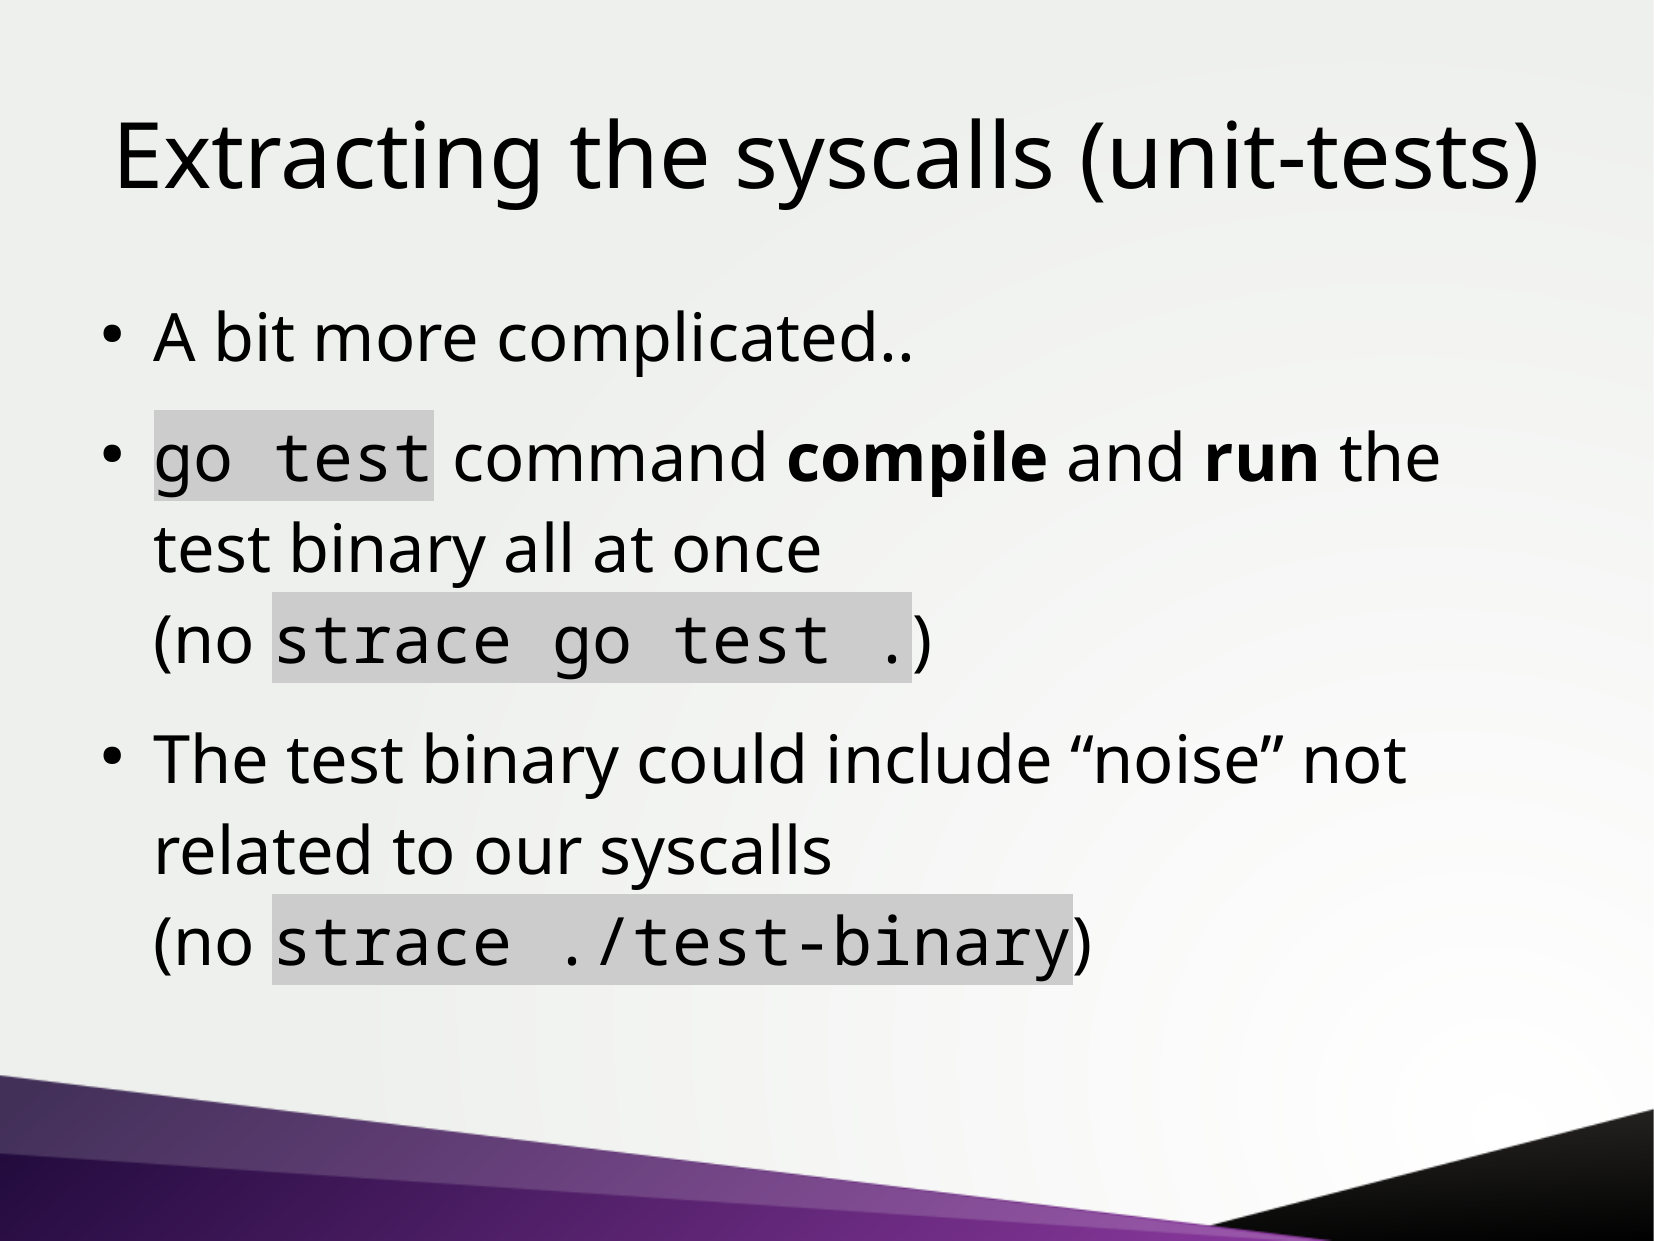

# Extracting the syscalls (unit-tests)
A bit more complicated..
go test command compile and run the test binary all at once
(no strace go test .)
The test binary could include “noise” not related to our syscalls
(no strace ./test-binary)